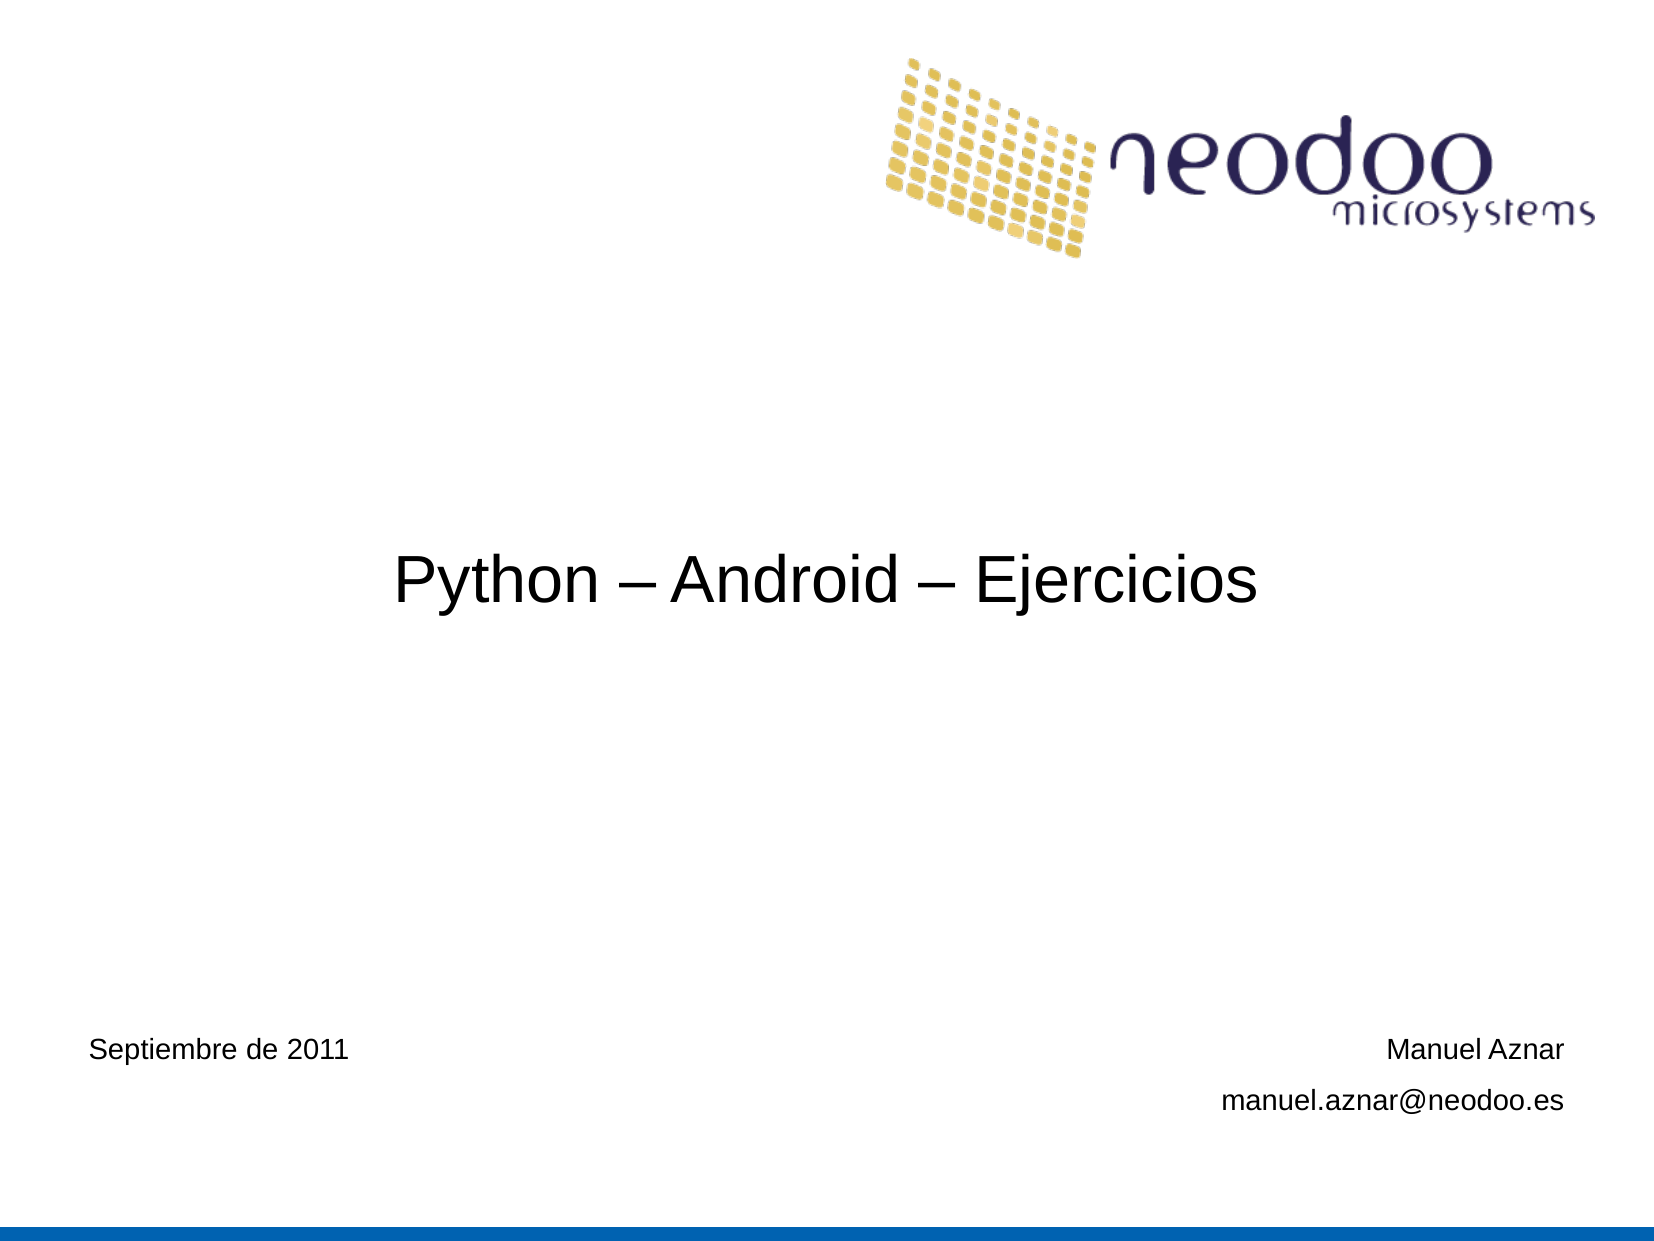

# Python – Android – Ejercicios
Septiembre de 2011
Manuel Aznar
manuel.aznar@neodoo.es